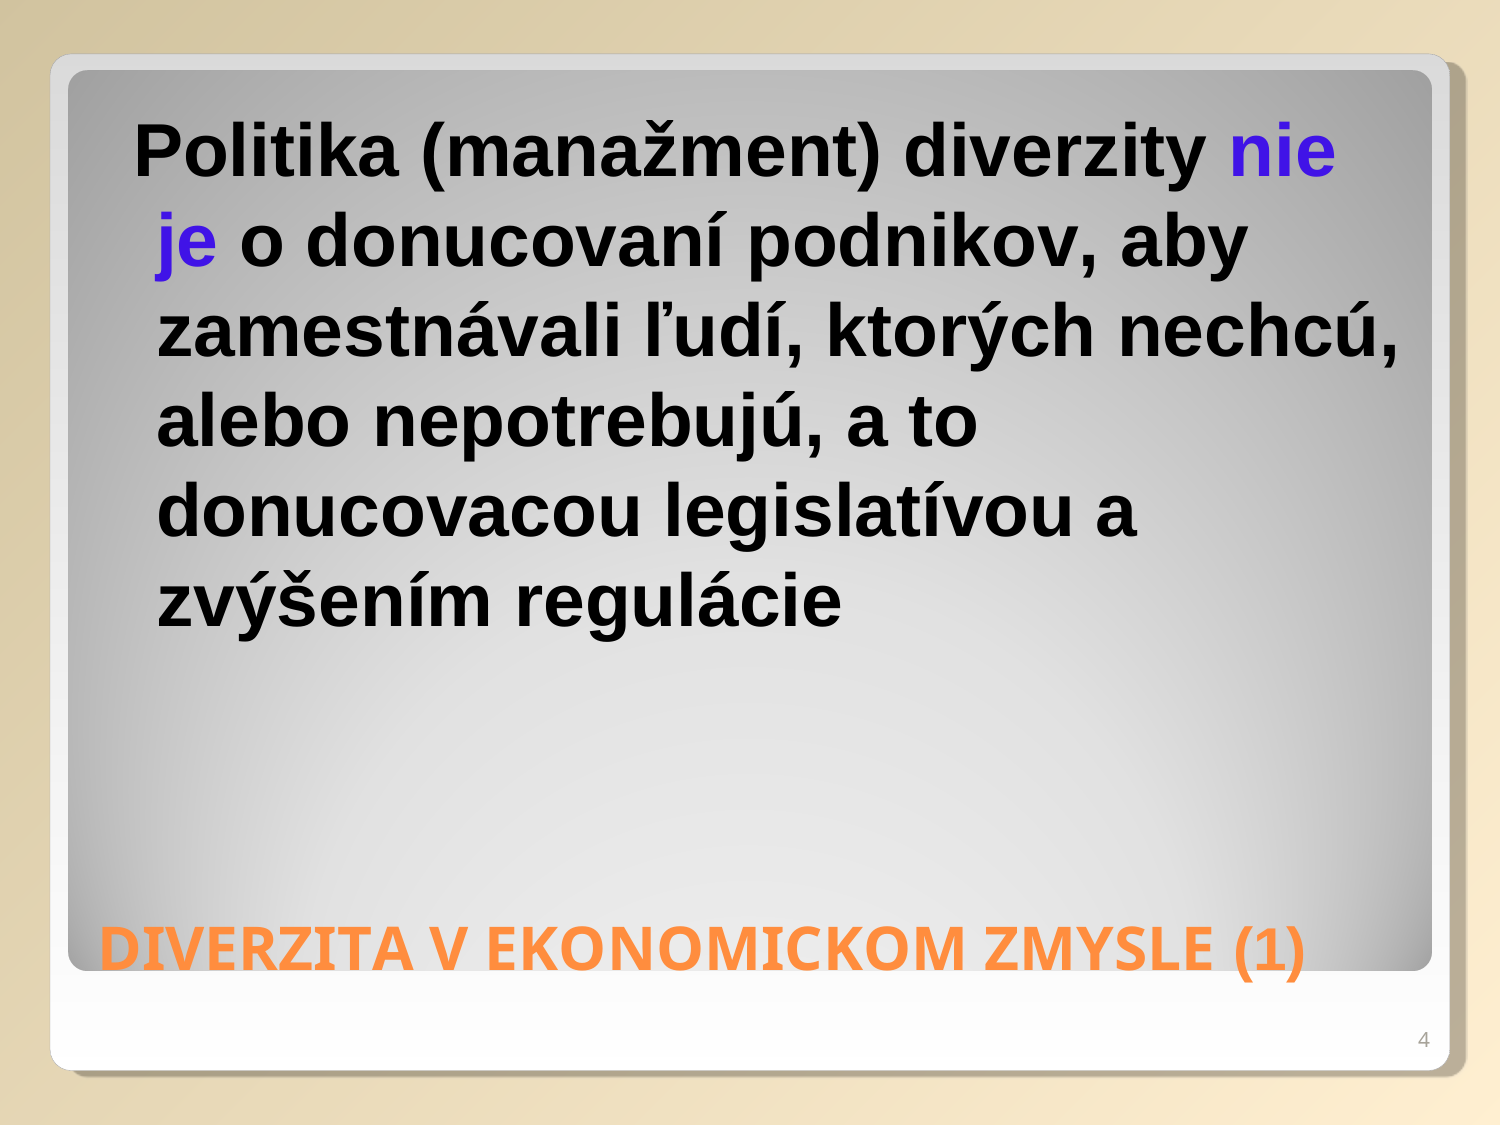

Politika (manažment) diverzity nie je o donucovaní podnikov, aby zamestnávali ľudí, ktorých nechcú, alebo nepotrebujú, a to donucovacou legislatívou a zvýšením regulácie
# DIVERZITA V EKONOMICKOM ZMYSLE (1)